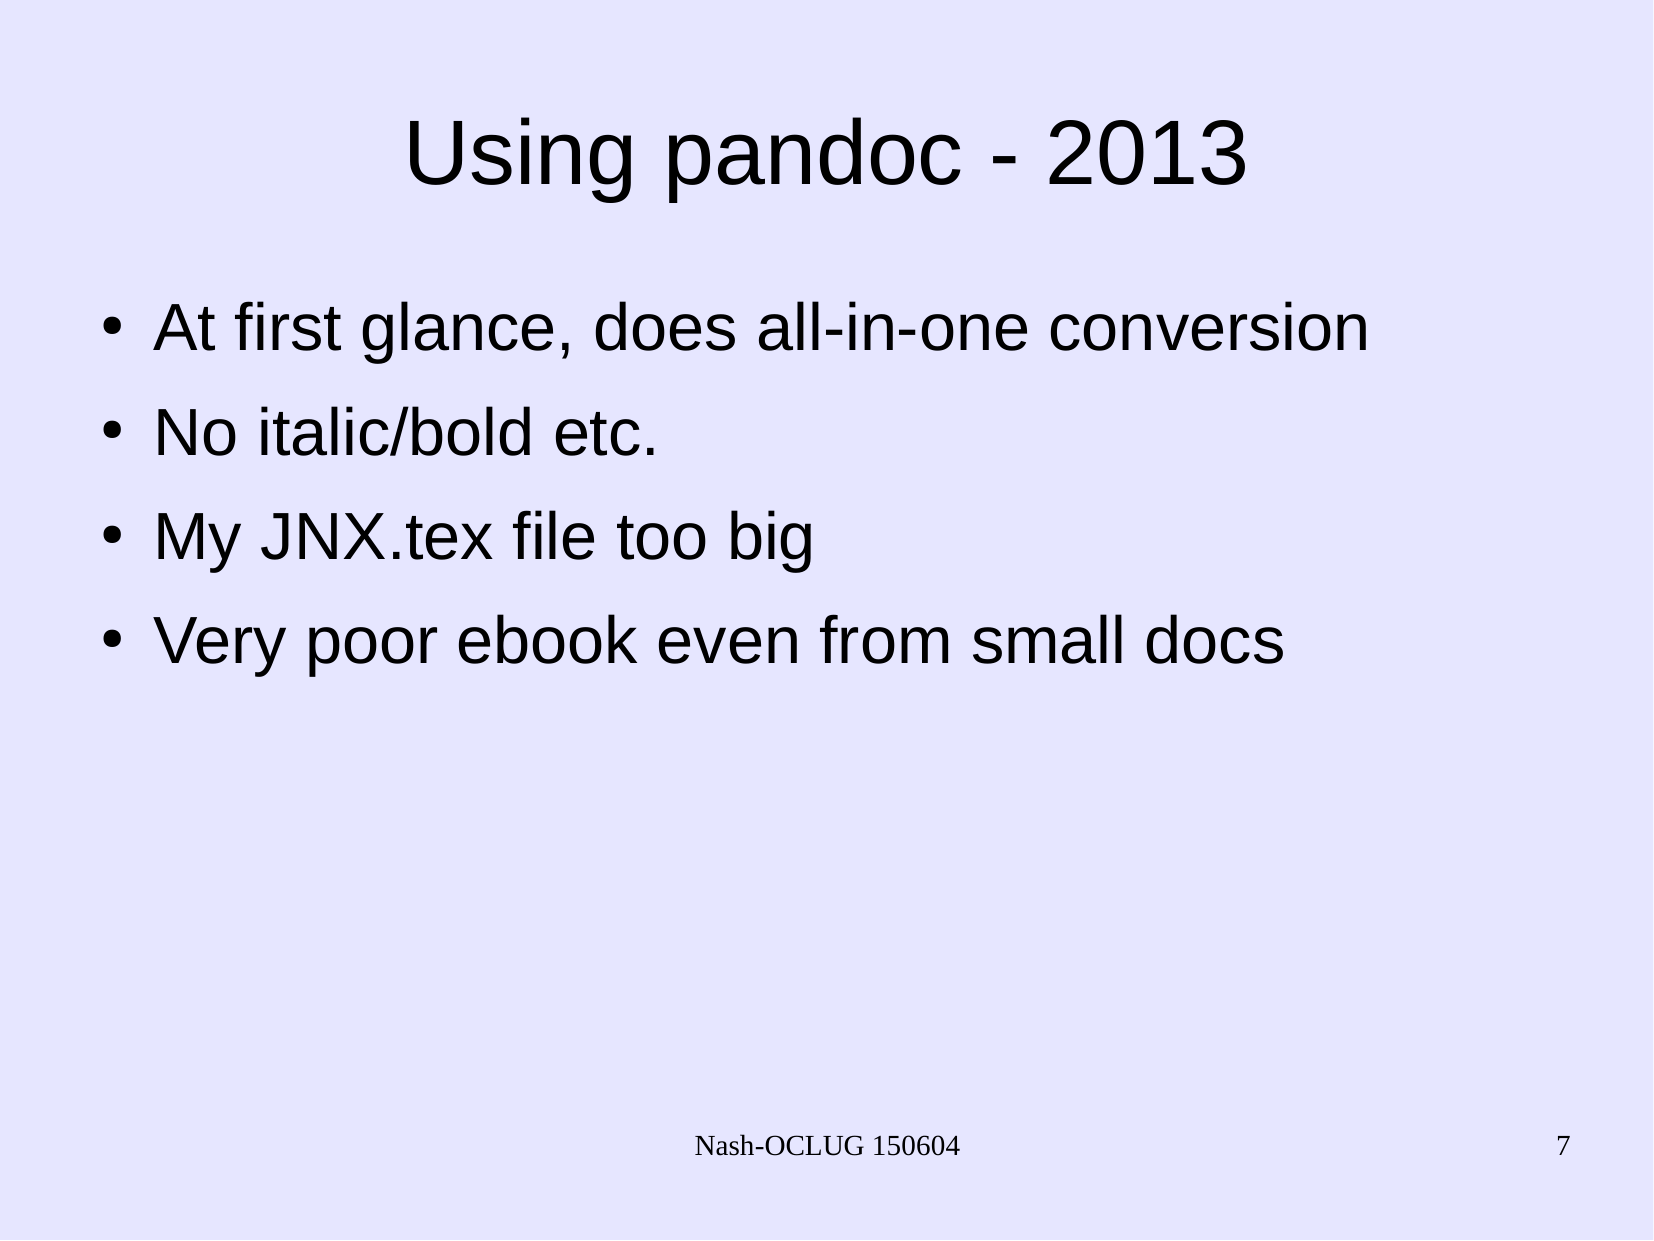

# Using pandoc - 2013
At first glance, does all-in-one conversion
No italic/bold etc.
My JNX.tex file too big
Very poor ebook even from small docs
7